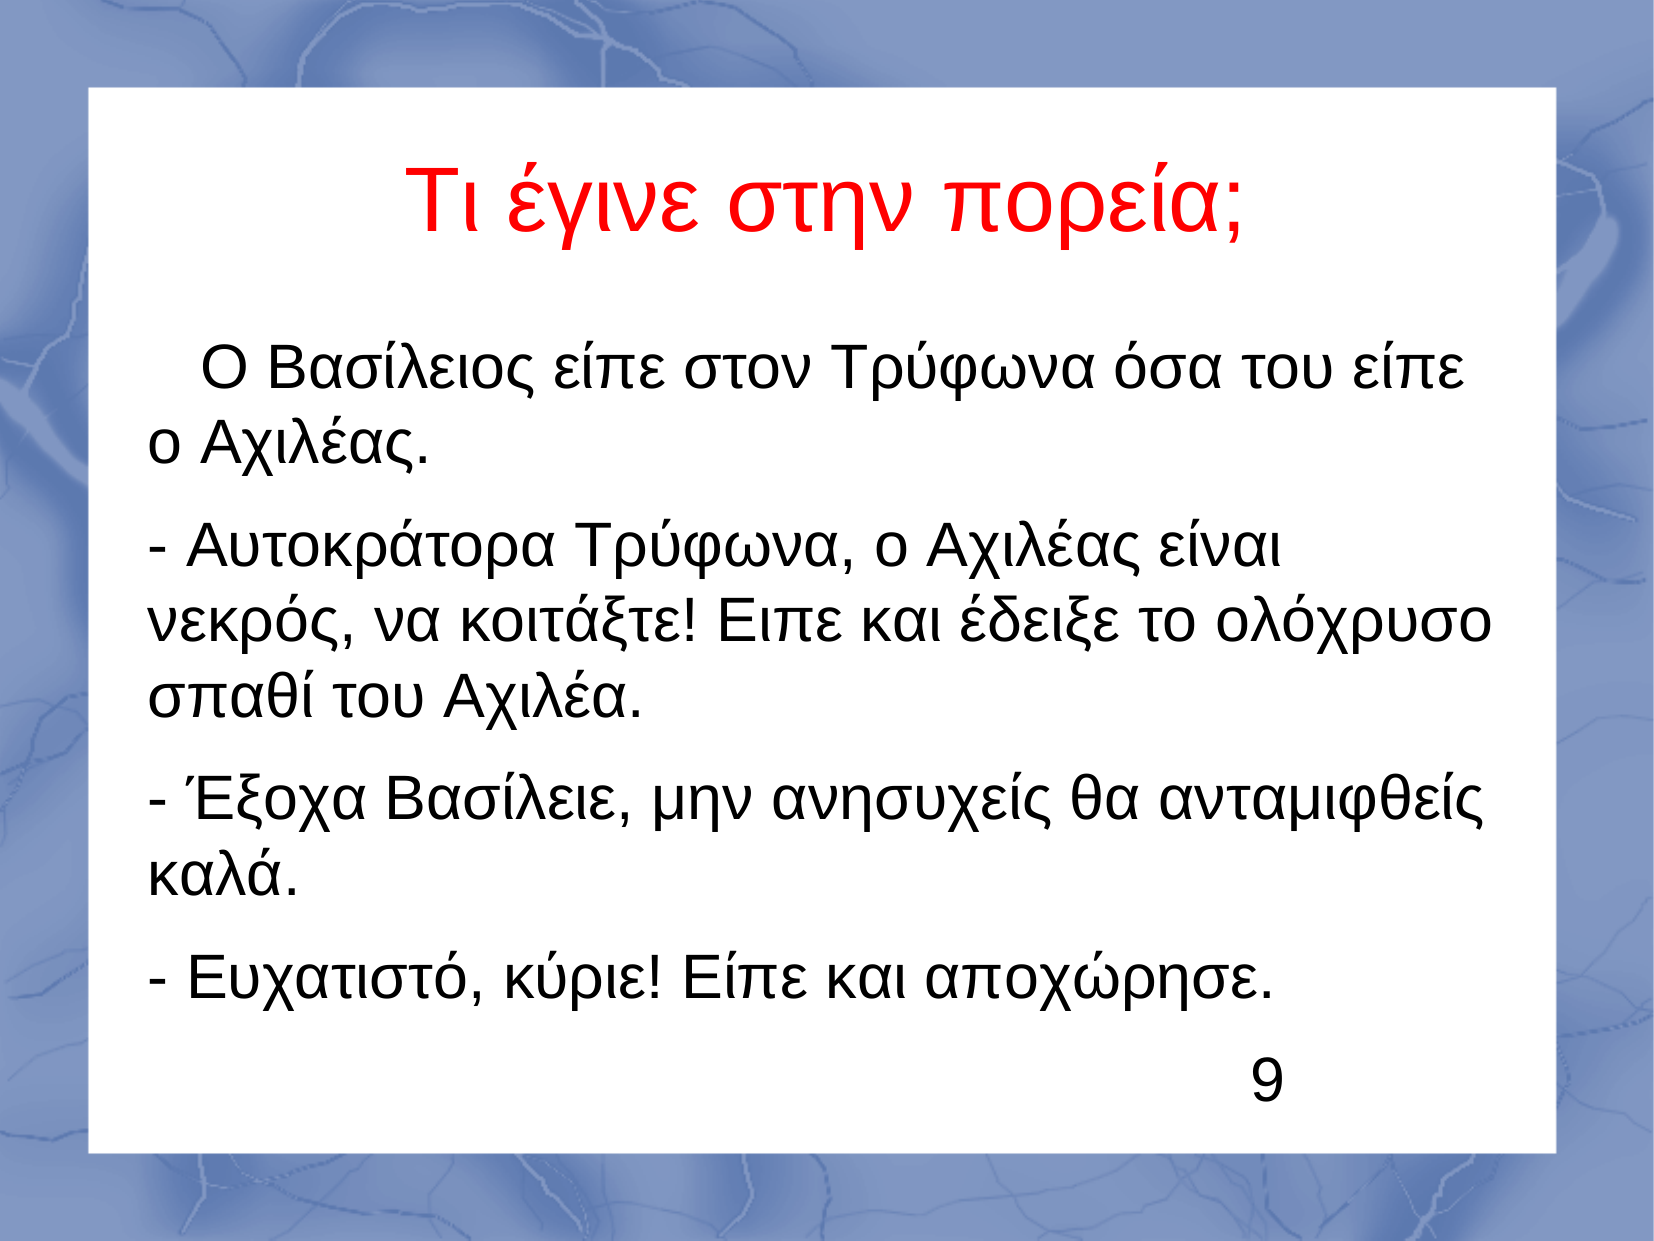

# Τι έγινε στην πορεία;
 Ο Βασίλειος είπε στον Τρύφωνα όσα του είπε ο Αχιλέας.
- Αυτοκράτορα Τρύφωνα, ο Αχιλέας είναι νεκρός, να κοιτάξτε! Ειπε και έδειξε το ολόχρυσο σπαθί του Αχιλέα.
- Έξοχα Βασίλειε, μην ανησυχείς θα ανταμιφθείς καλά.
- Ευχατιστό, κύριε! Είπε και αποχώρησε.
 9